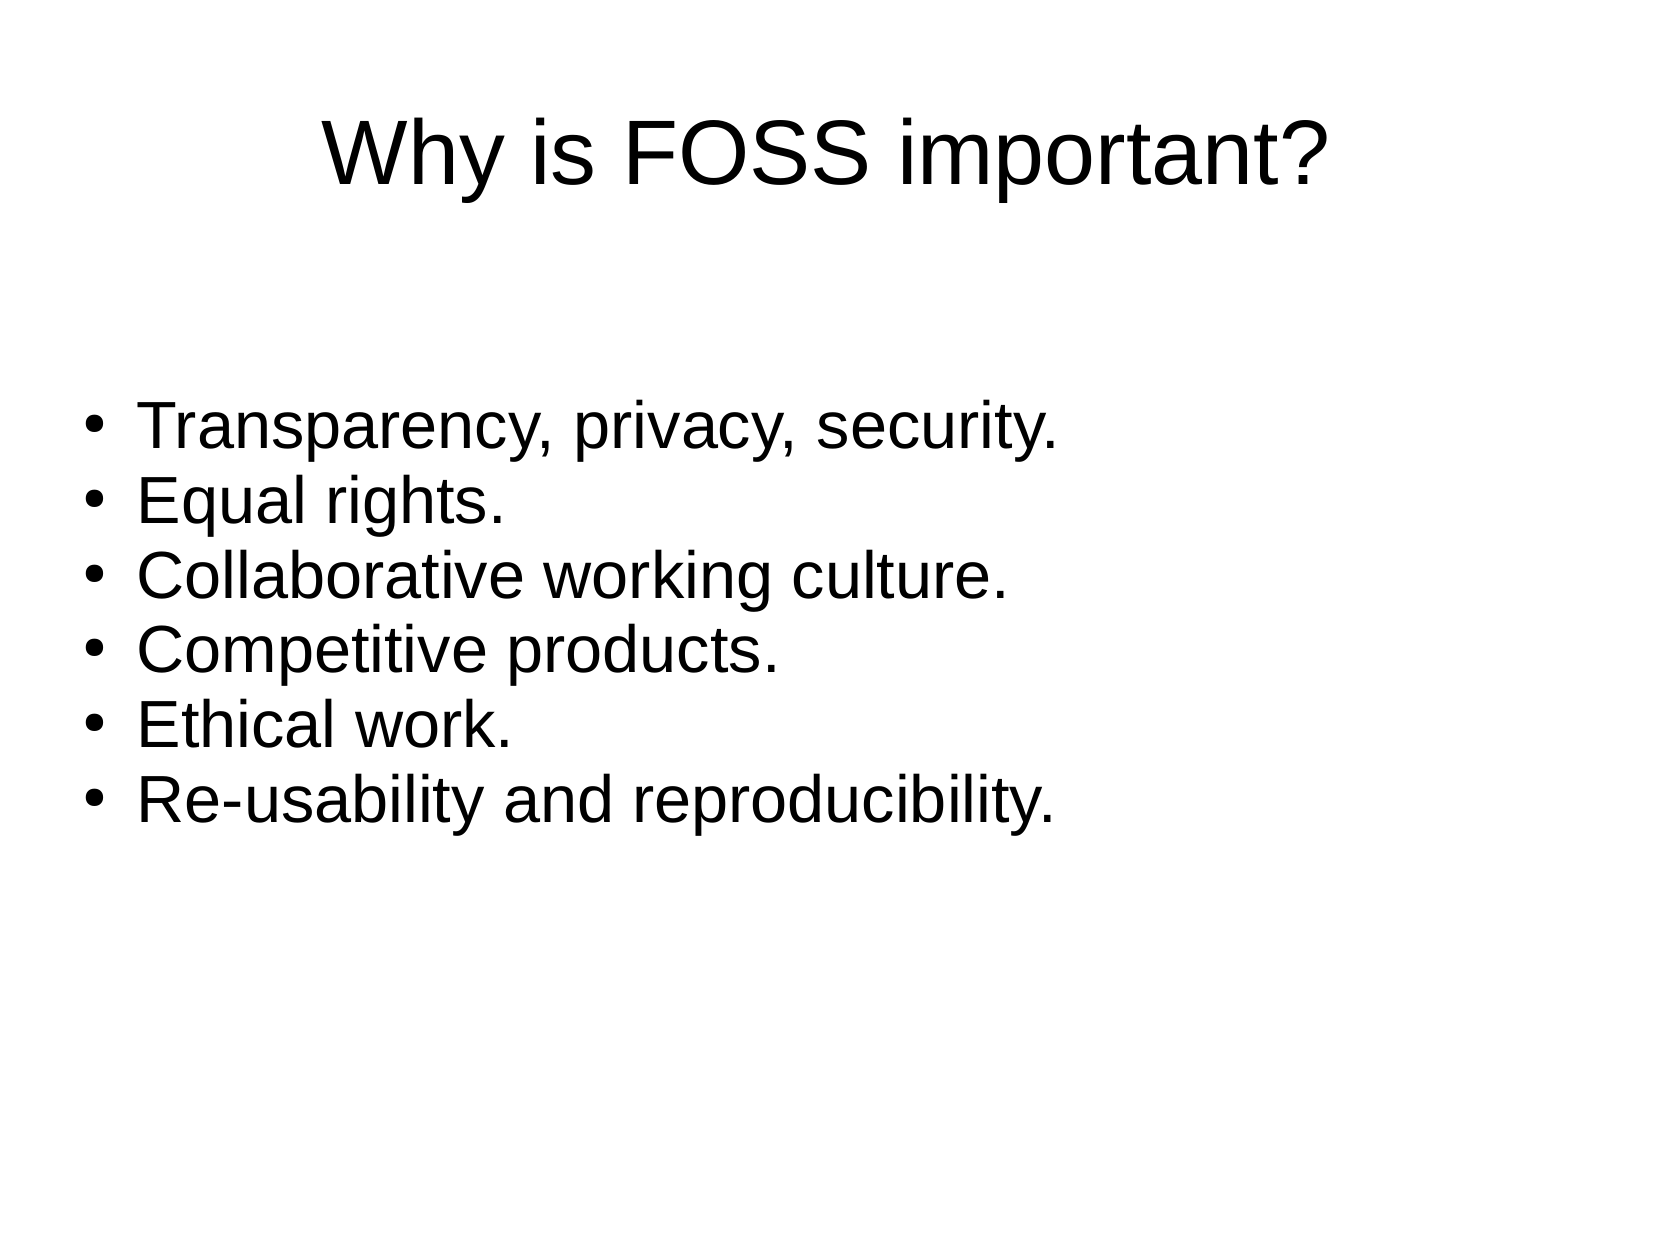

# Why is FOSS important?
 Transparency, privacy, security.
 Equal rights.
 Collaborative working culture.
 Competitive products.
 Ethical work.
 Re-usability and reproducibility.